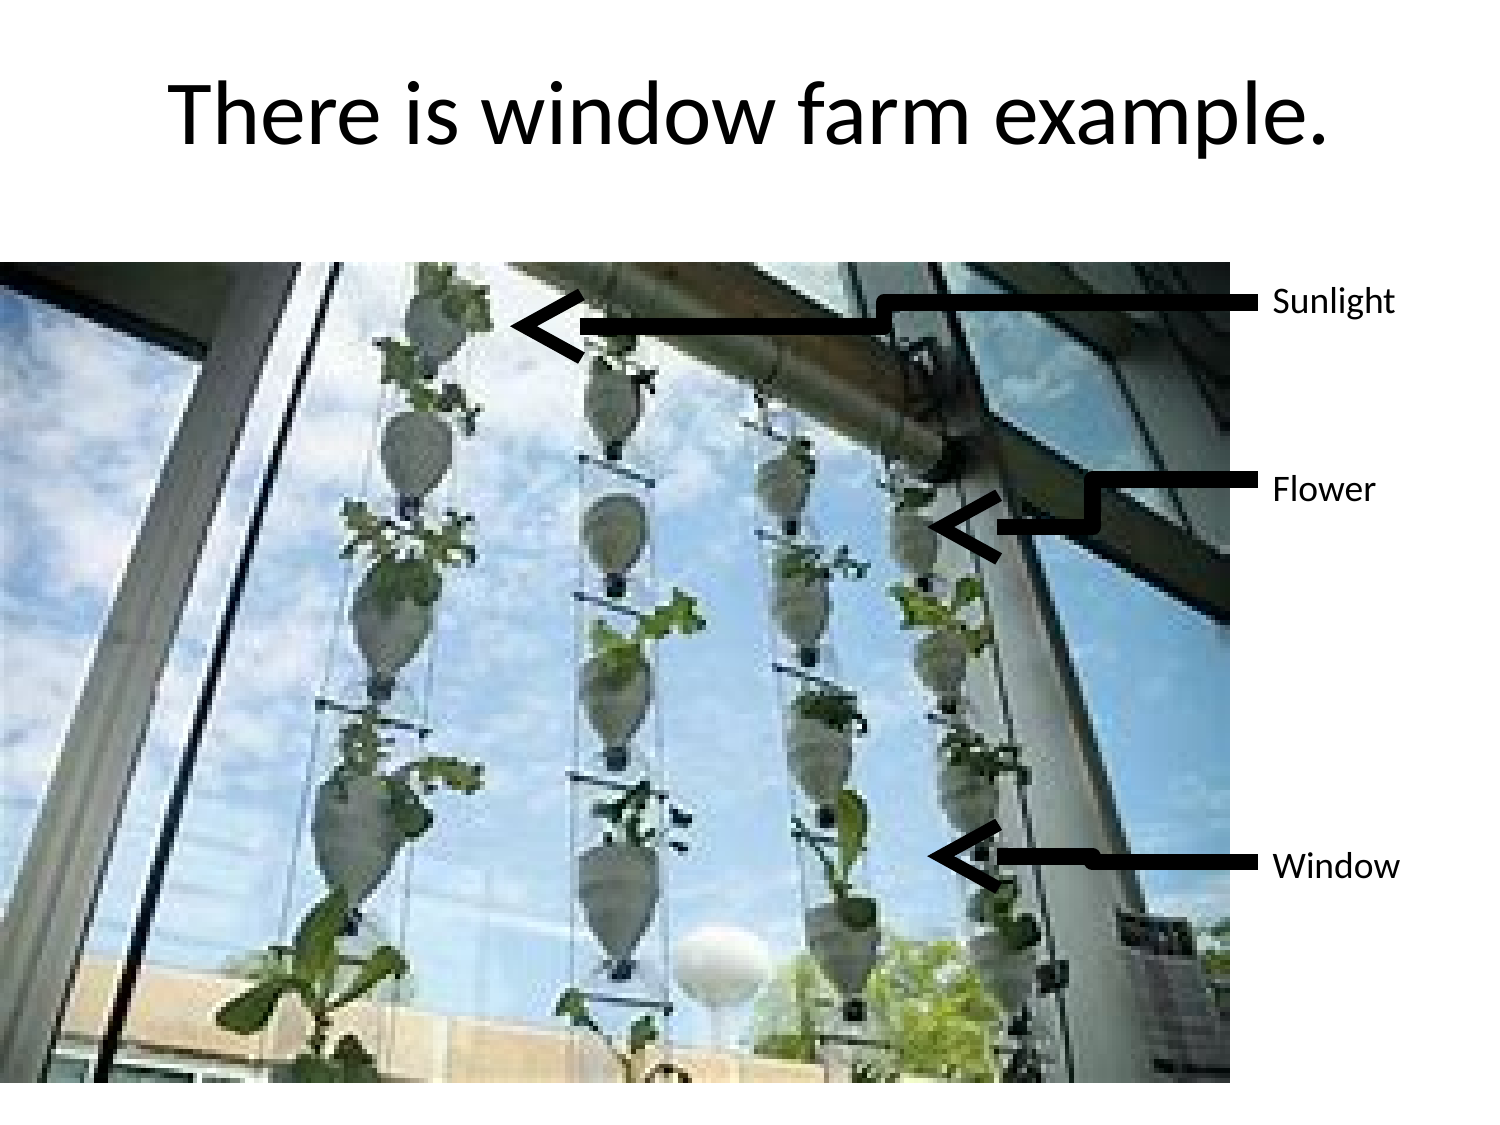

# There is window farm example.
Sunlight
Flower
Window